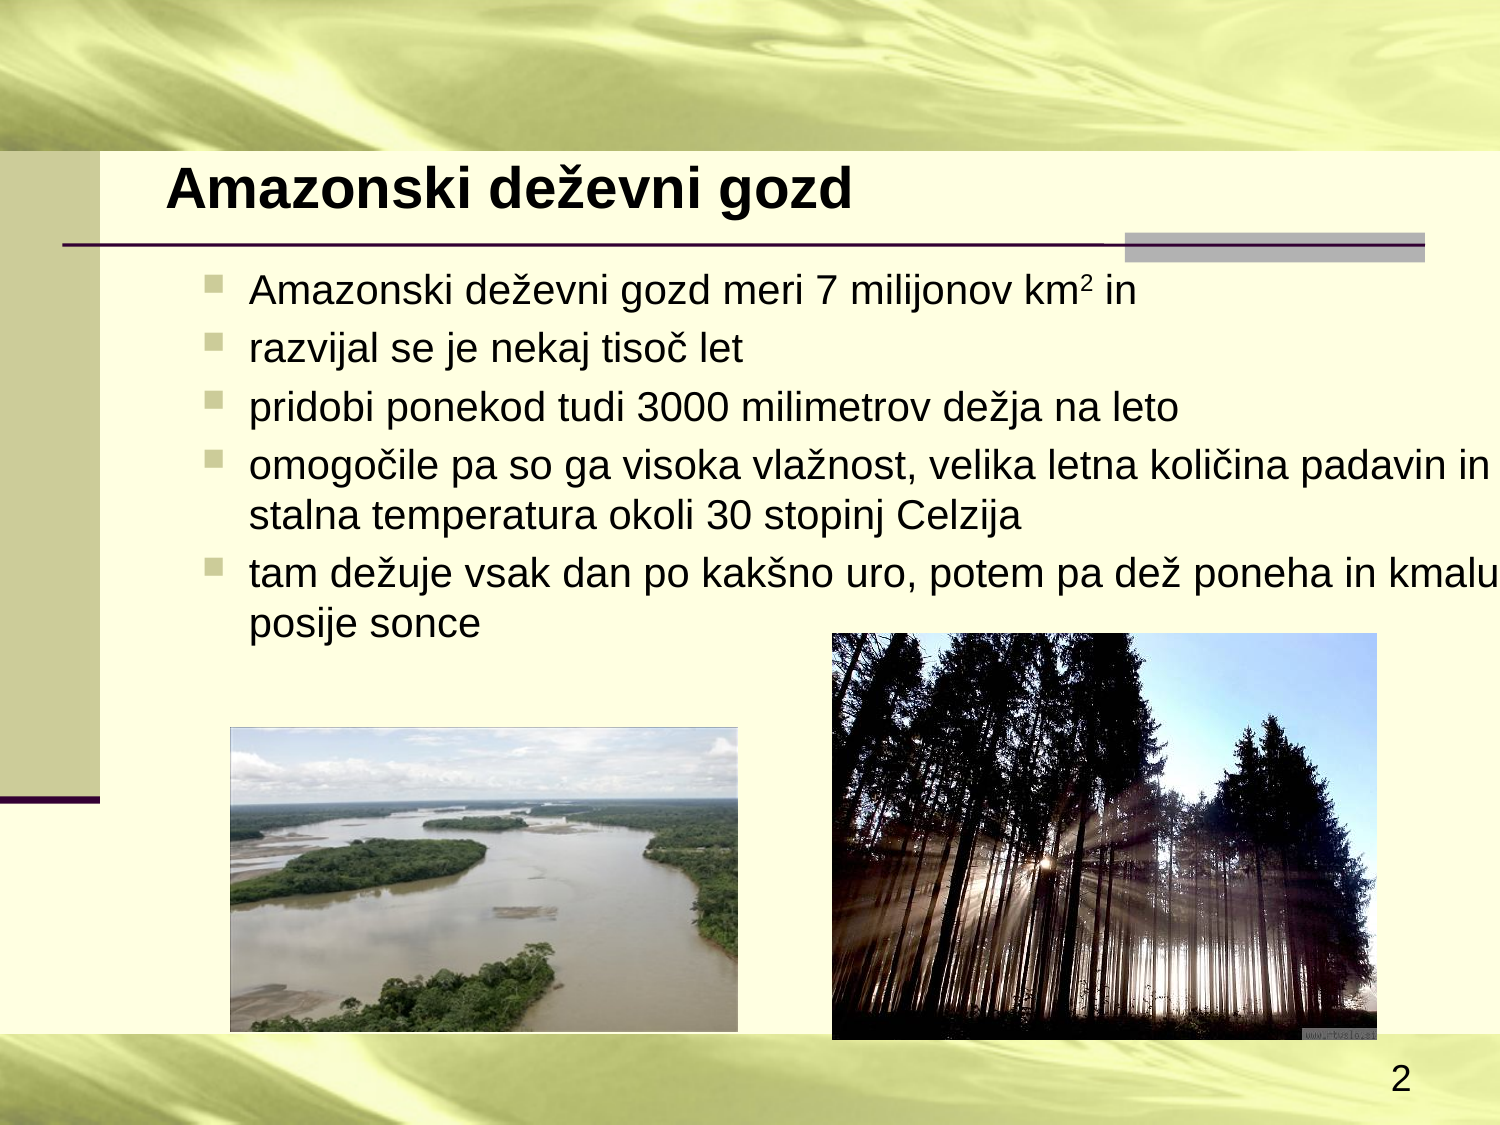

# Amazonski deževni gozd
Amazonski deževni gozd meri 7 milijonov km2 in
razvijal se je nekaj tisoč let
pridobi ponekod tudi 3000 milimetrov dežja na leto
omogočile pa so ga visoka vlažnost, velika letna količina padavin in stalna temperatura okoli 30 stopinj Celzija
tam dežuje vsak dan po kakšno uro, potem pa dež poneha in kmalu posije sonce